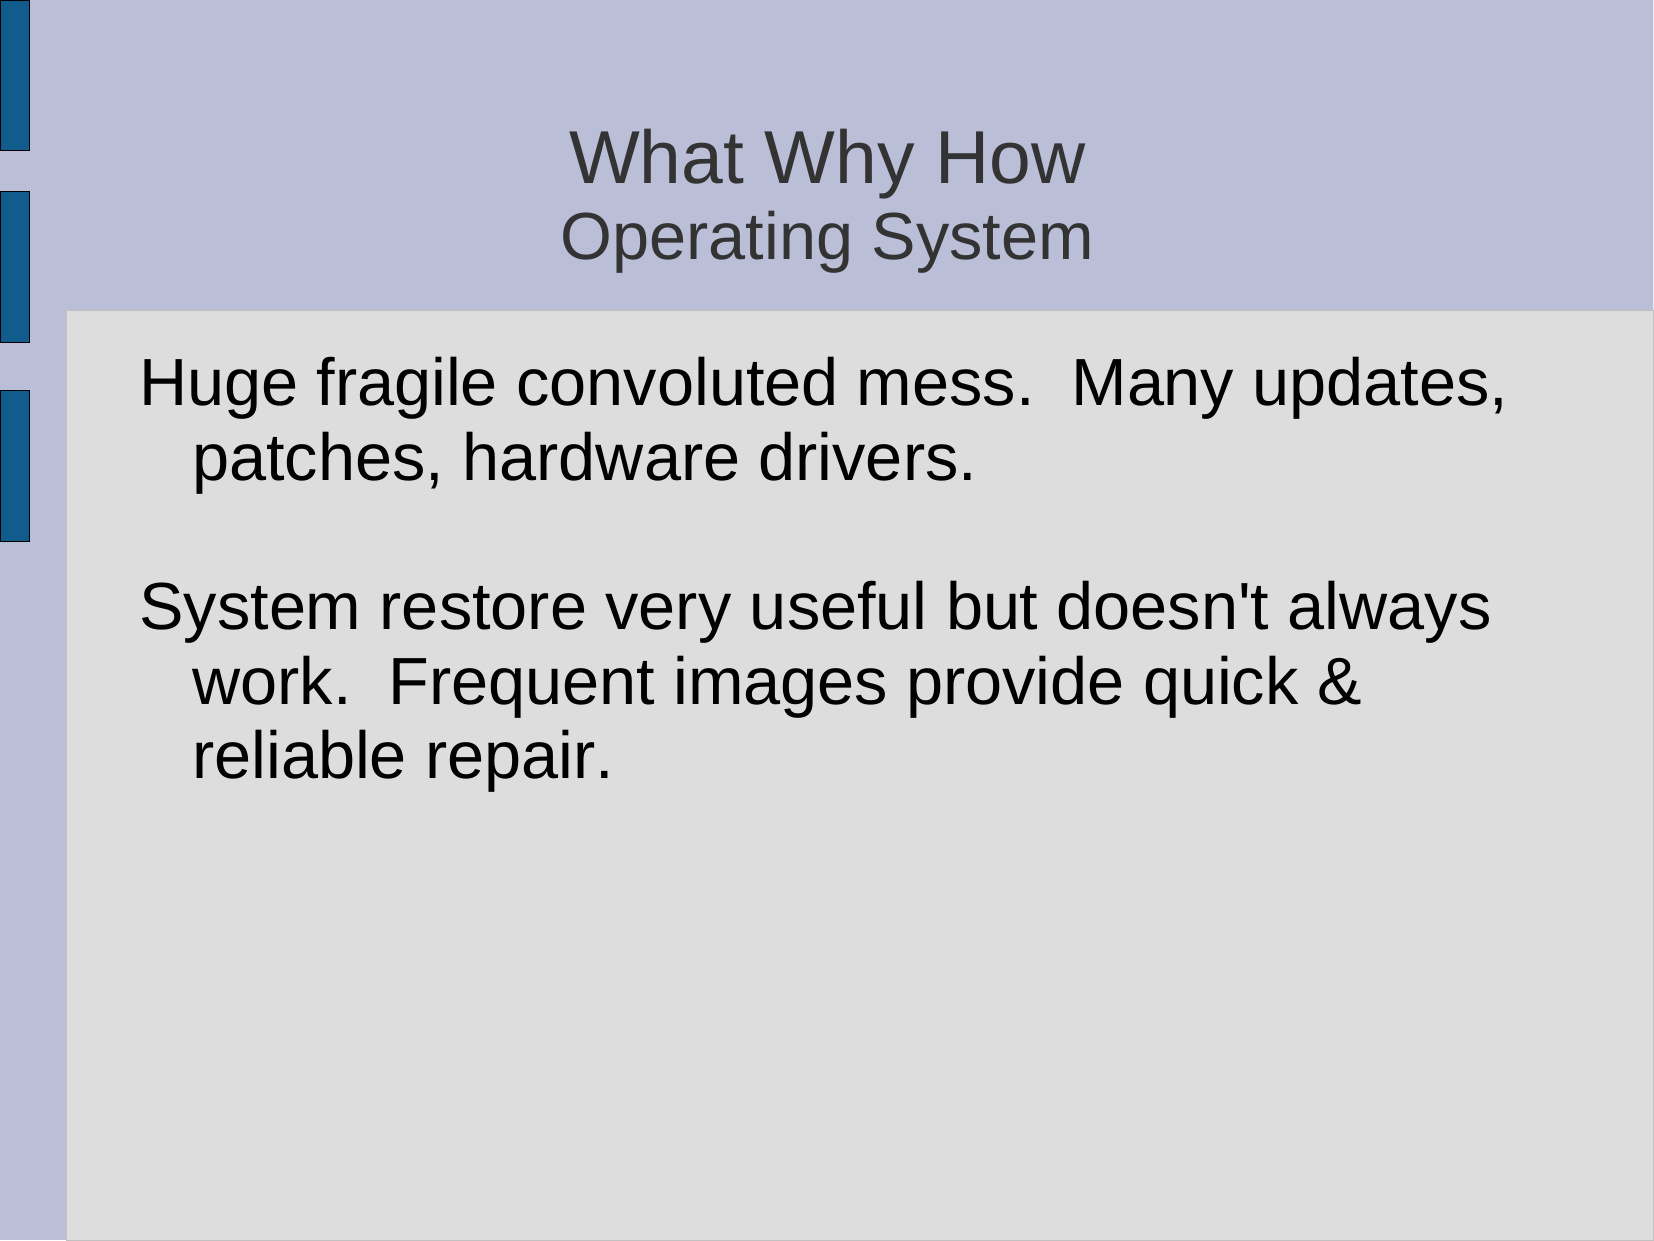

# What Why How Operating System
Huge fragile convoluted mess. Many updates, patches, hardware drivers.
System restore very useful but doesn't always work. Frequent images provide quick & reliable repair.